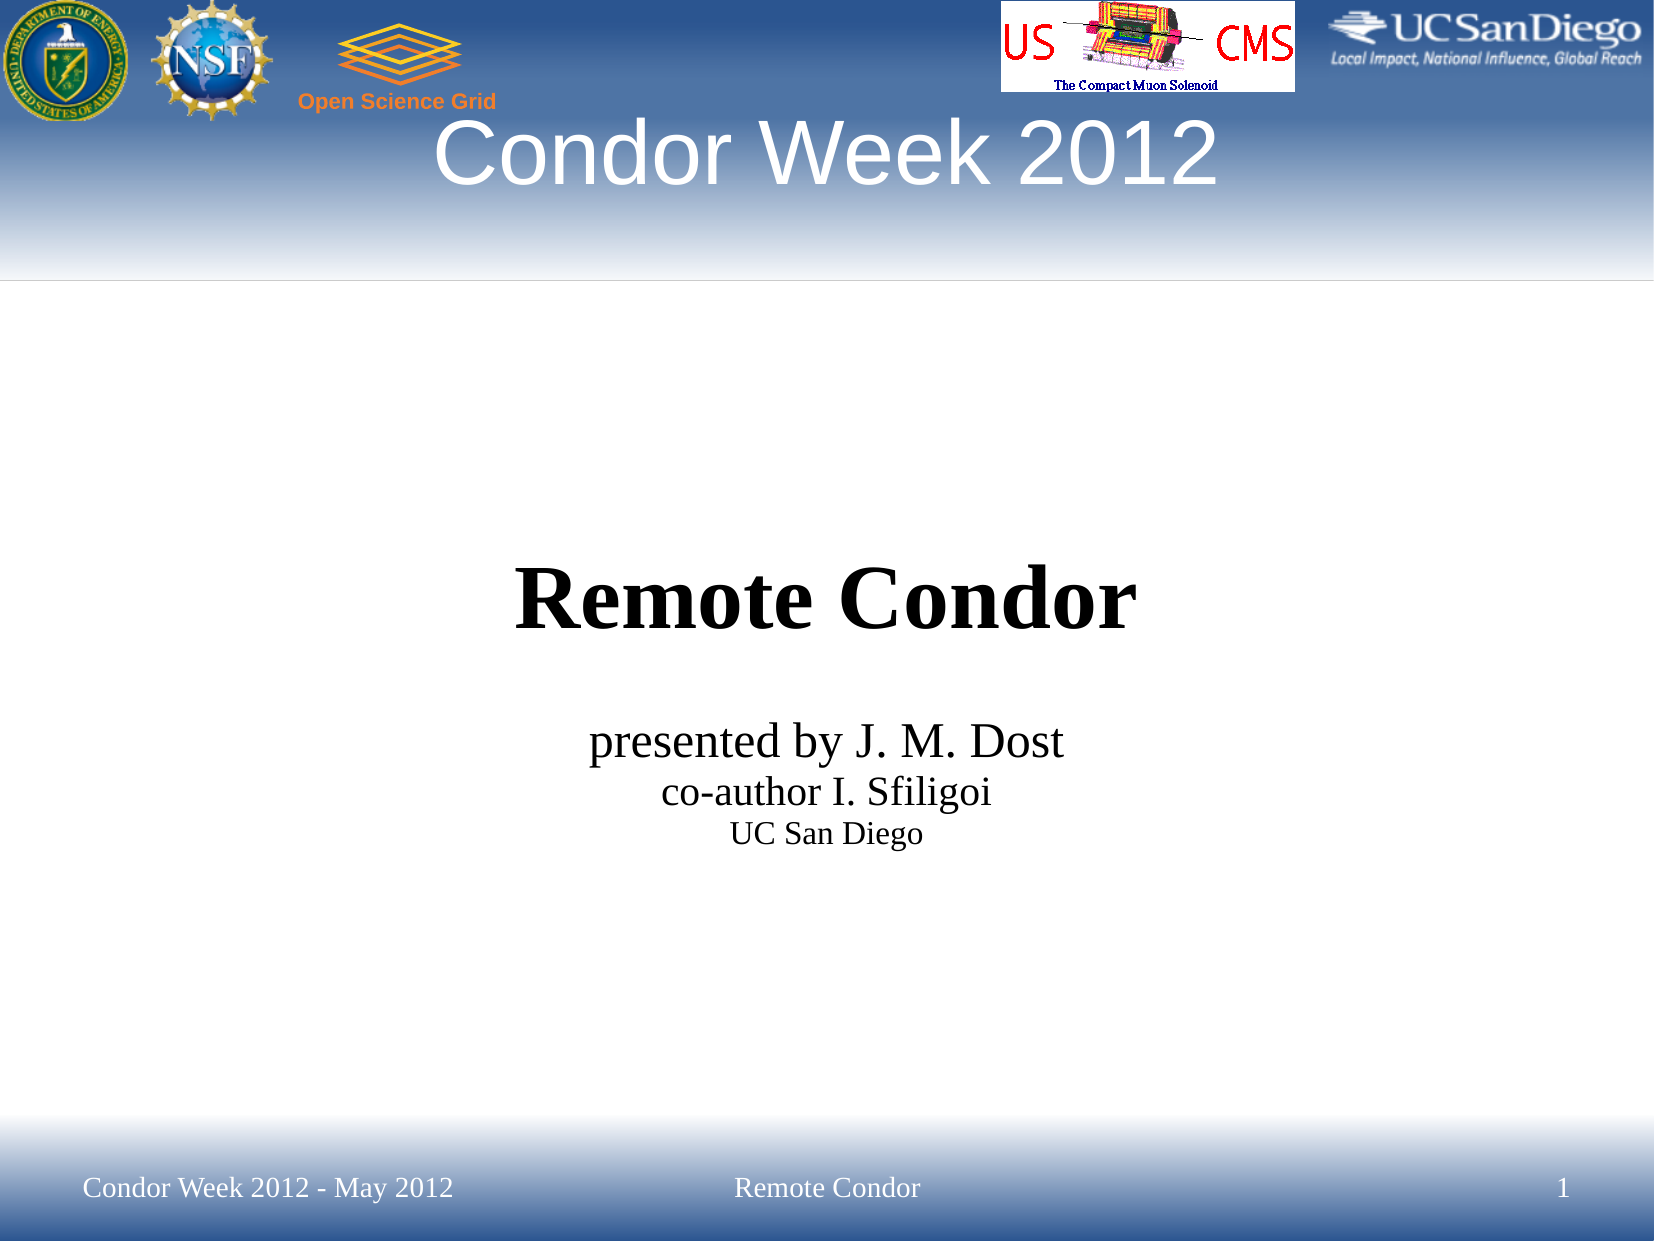

# Condor Week 2012
Remote Condor
presented by J. M. Dost
co-author I. Sfiligoi
UC San Diego
Condor Week 2012 - May 2012
Remote Condor
1